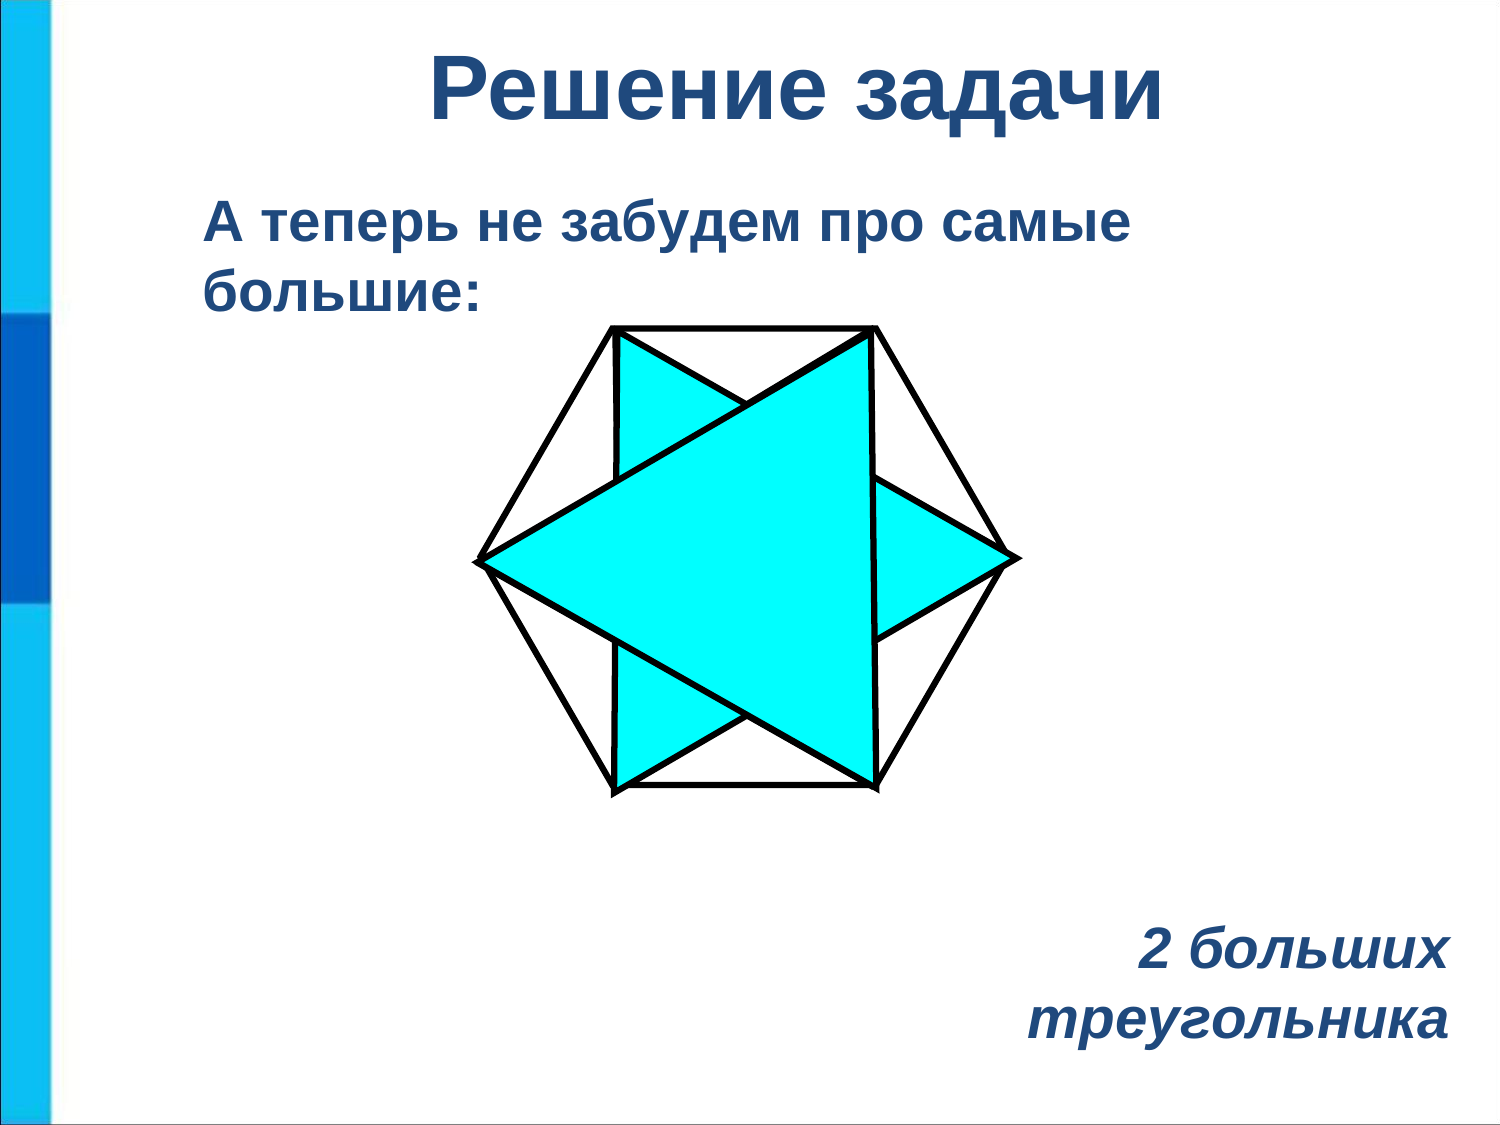

# Решение задачи
А теперь не забудем про самые большие:
2 больших
треугольника